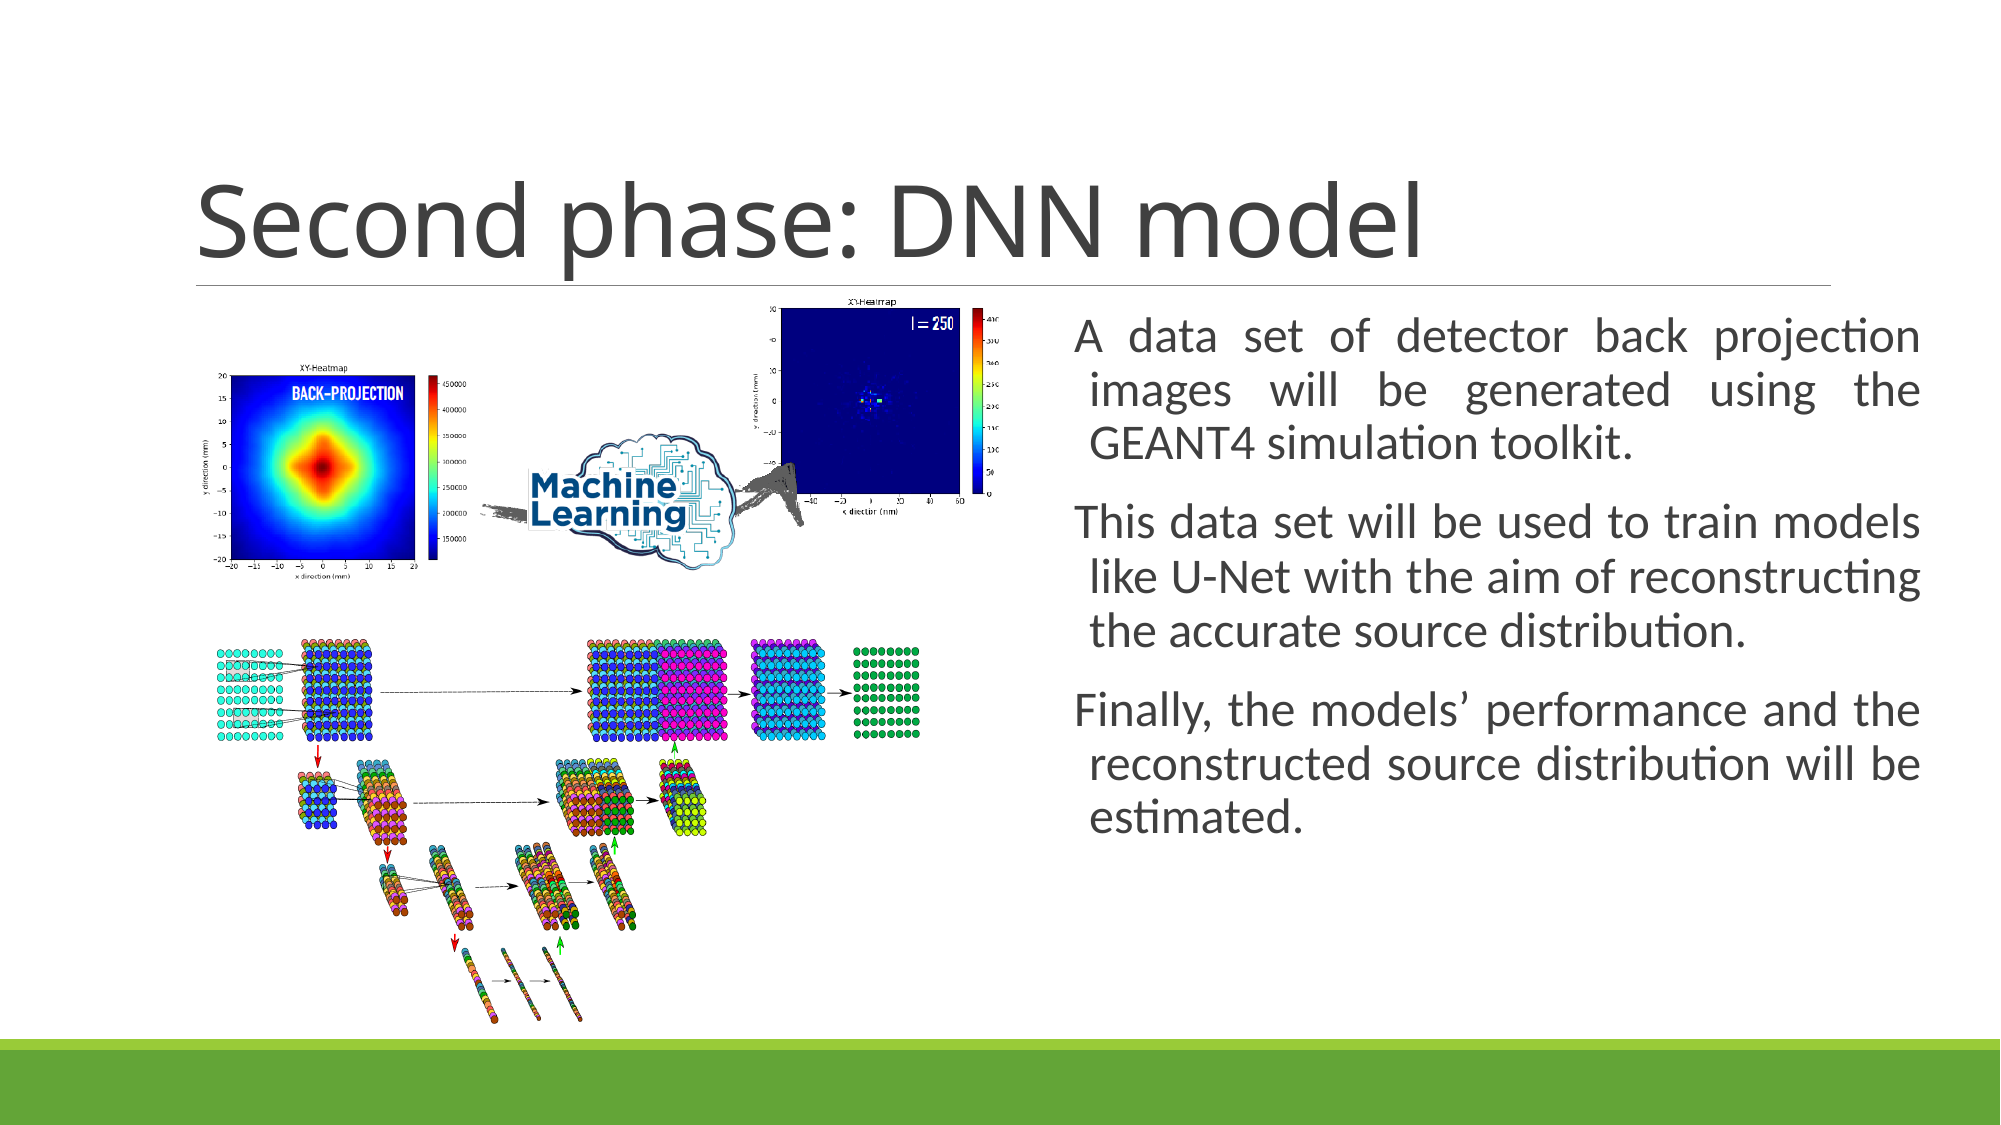

# Second phase: DNN model
A data set of detector back projection images will be generated using the GEANT4 simulation toolkit.
This data set will be used to train models like U-Net with the aim of reconstructing the accurate source distribution.
Finally, the models’ performance and the reconstructed source distribution will be estimated.